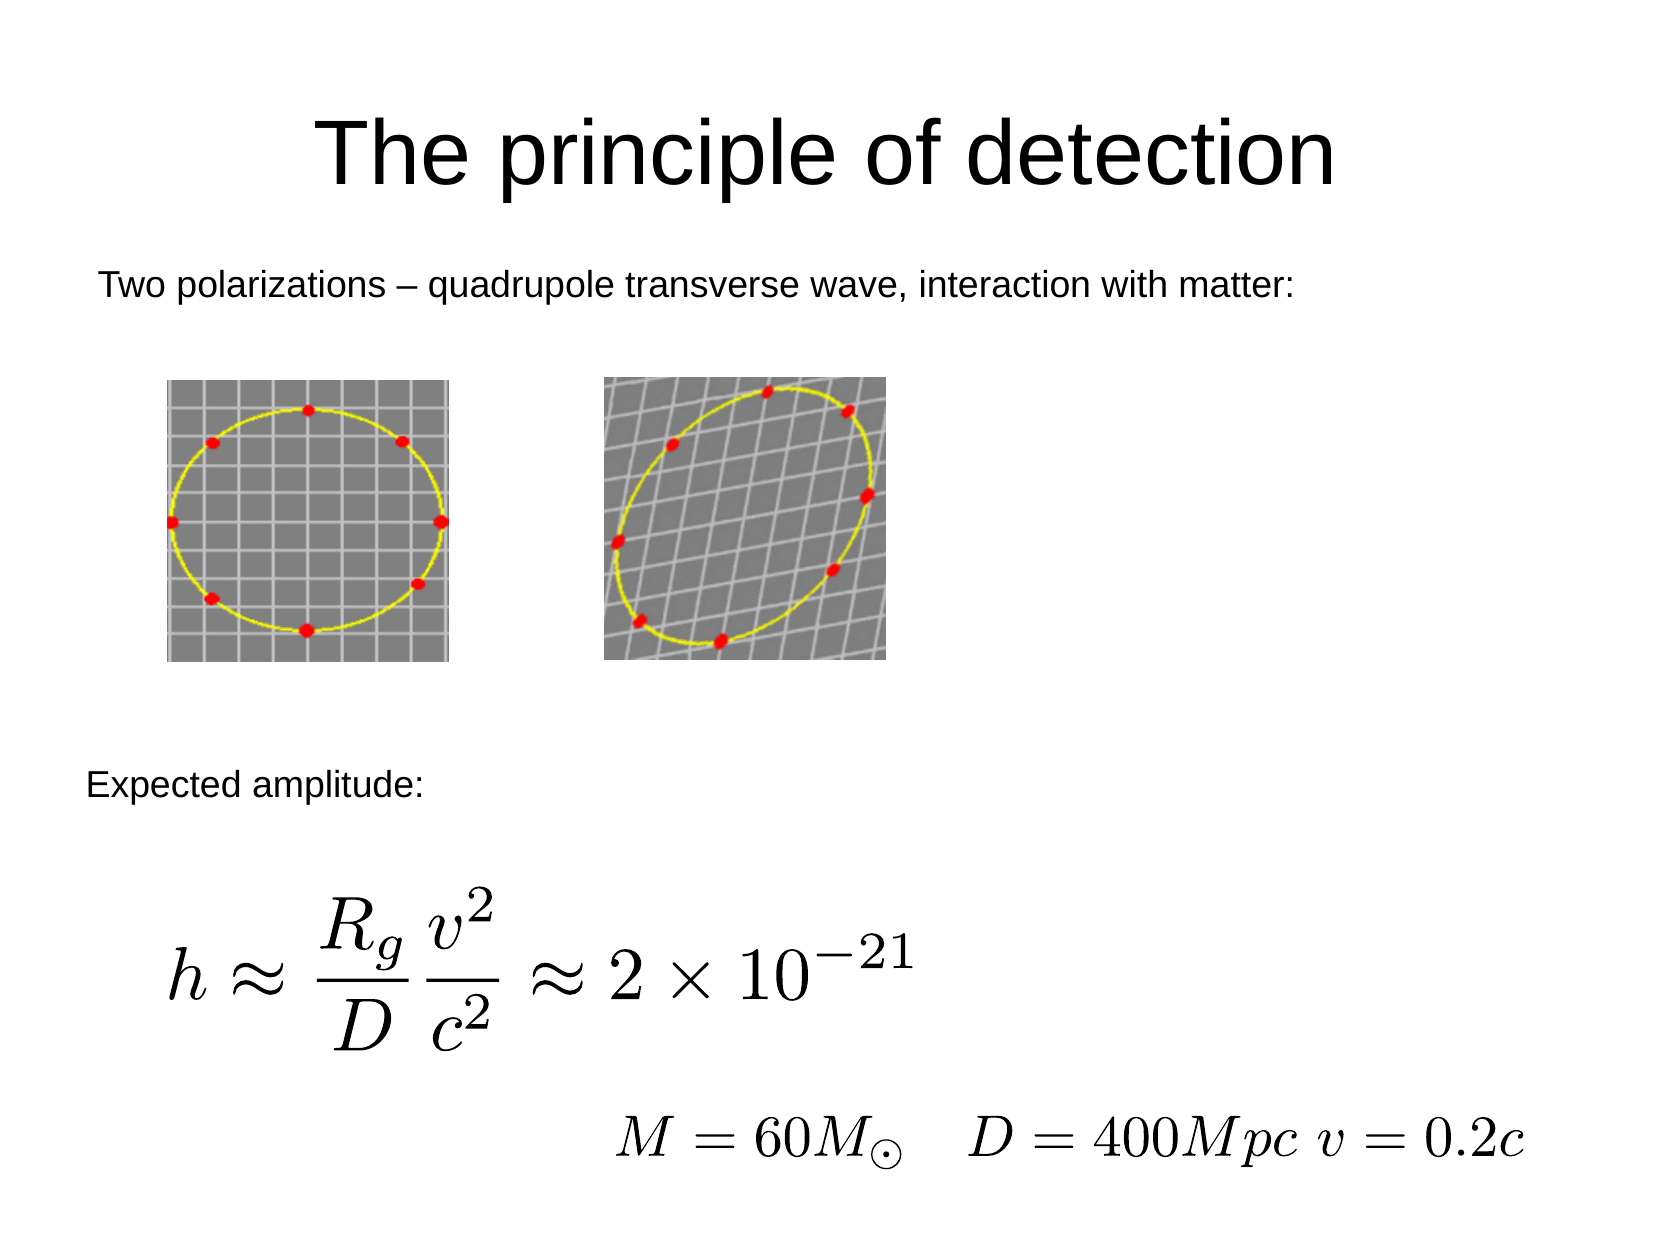

# The principle of detection
Two polarizations – quadrupole transverse wave, interaction with matter:
Expected amplitude: